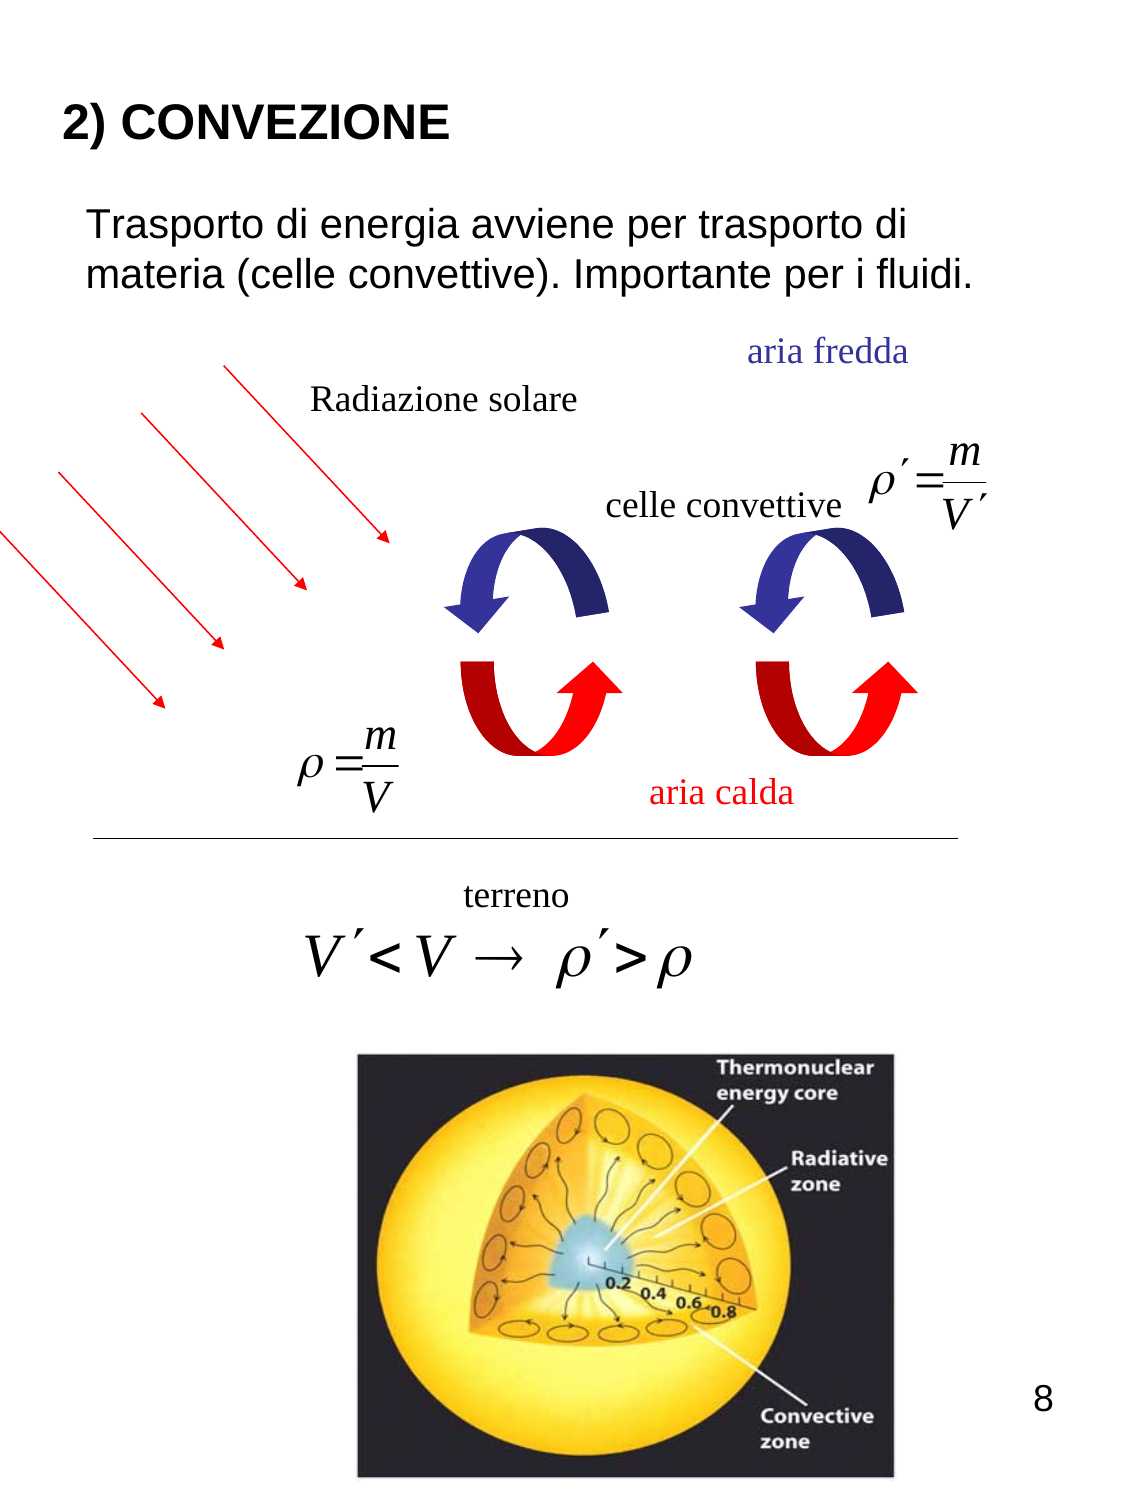

2) CONVEZIONE
Trasporto di energia avviene per trasporto di materia (celle convettive). Importante per i fluidi.
aria fredda
Radiazione solare
celle convettive
aria calda
terreno
P8 Calore
8